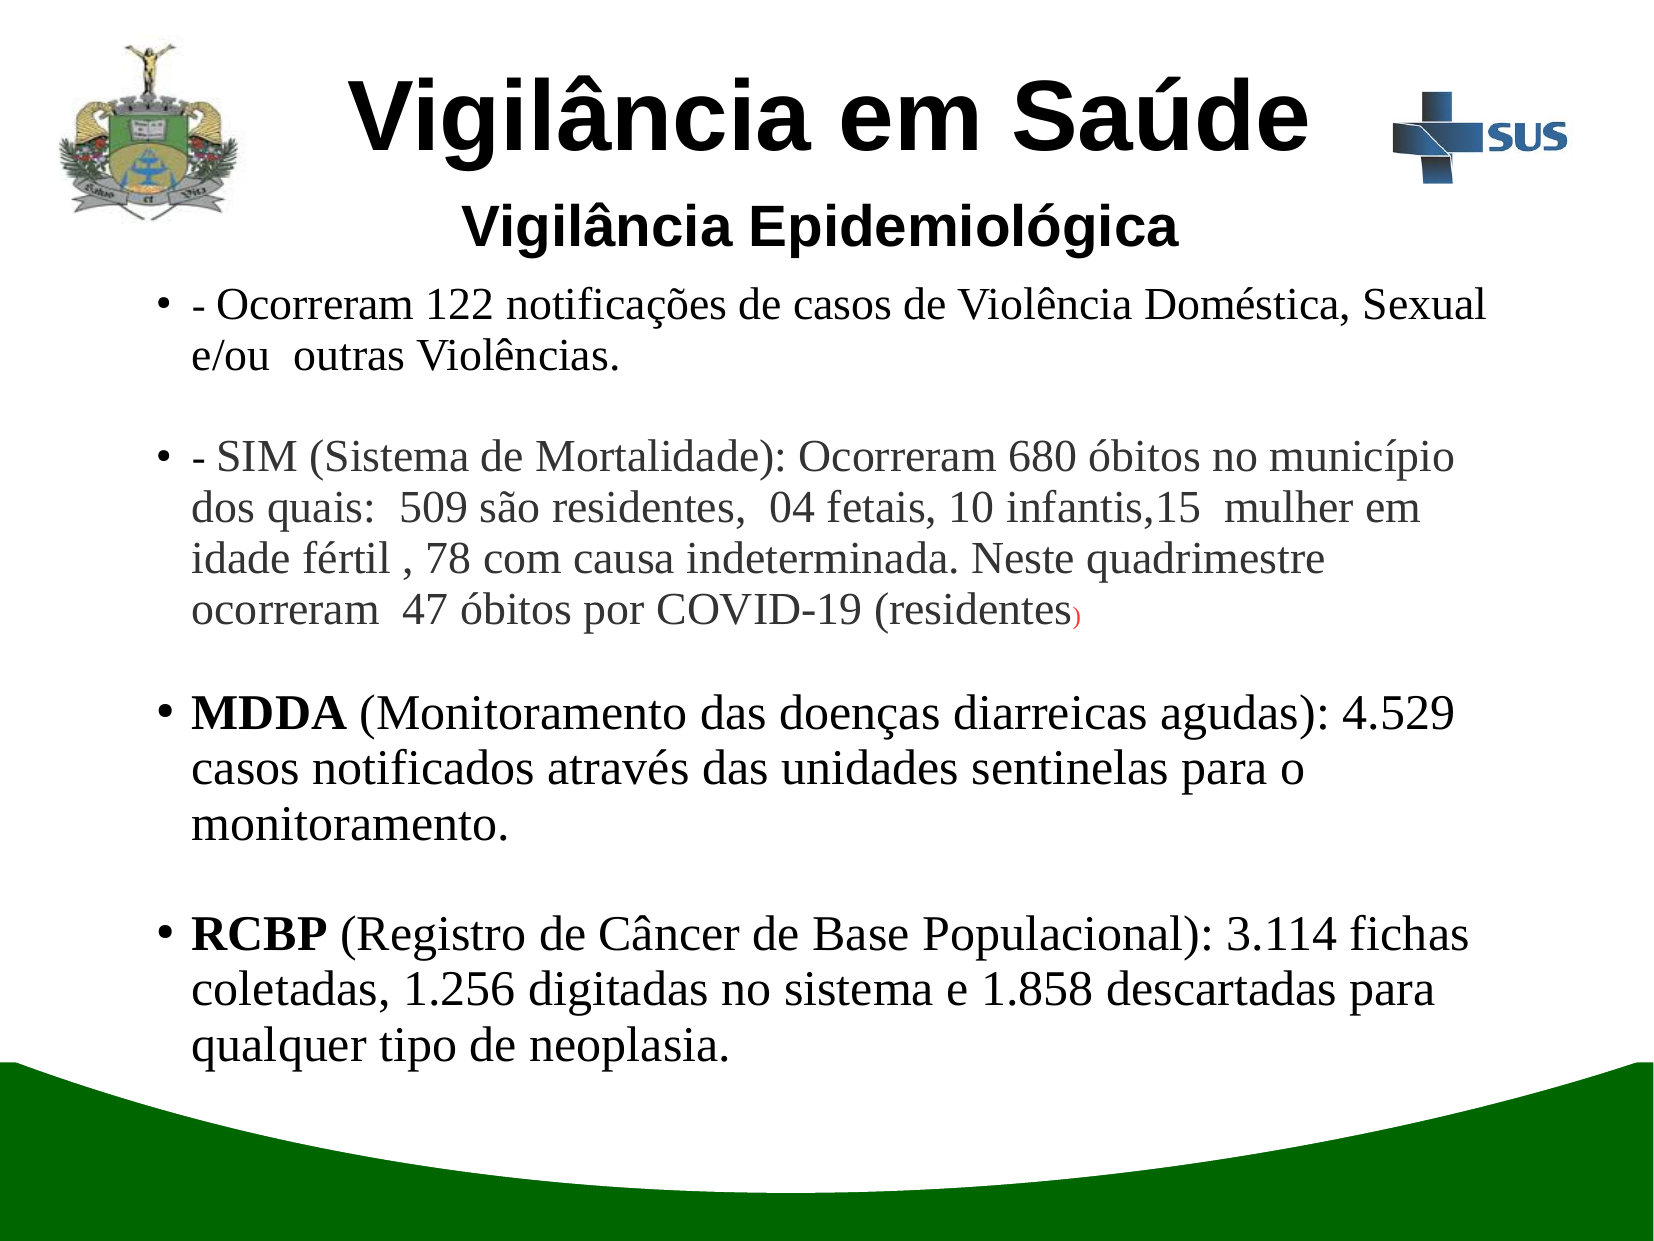

Vigilância em Saúde
 Vigilância Epidemiológica
- Ocorreram 122 notificações de casos de Violência Doméstica, Sexual e/ou outras Violências.
- SIM (Sistema de Mortalidade): Ocorreram 680 óbitos no município dos quais: 509 são residentes, 04 fetais, 10 infantis,15 mulher em idade fértil , 78 com causa indeterminada. Neste quadrimestre ocorreram 47 óbitos por COVID-19 (residentes)
MDDA (Monitoramento das doenças diarreicas agudas): 4.529 casos notificados através das unidades sentinelas para o monitoramento.
RCBP (Registro de Câncer de Base Populacional): 3.114 fichas coletadas, 1.256 digitadas no sistema e 1.858 descartadas para qualquer tipo de neoplasia.